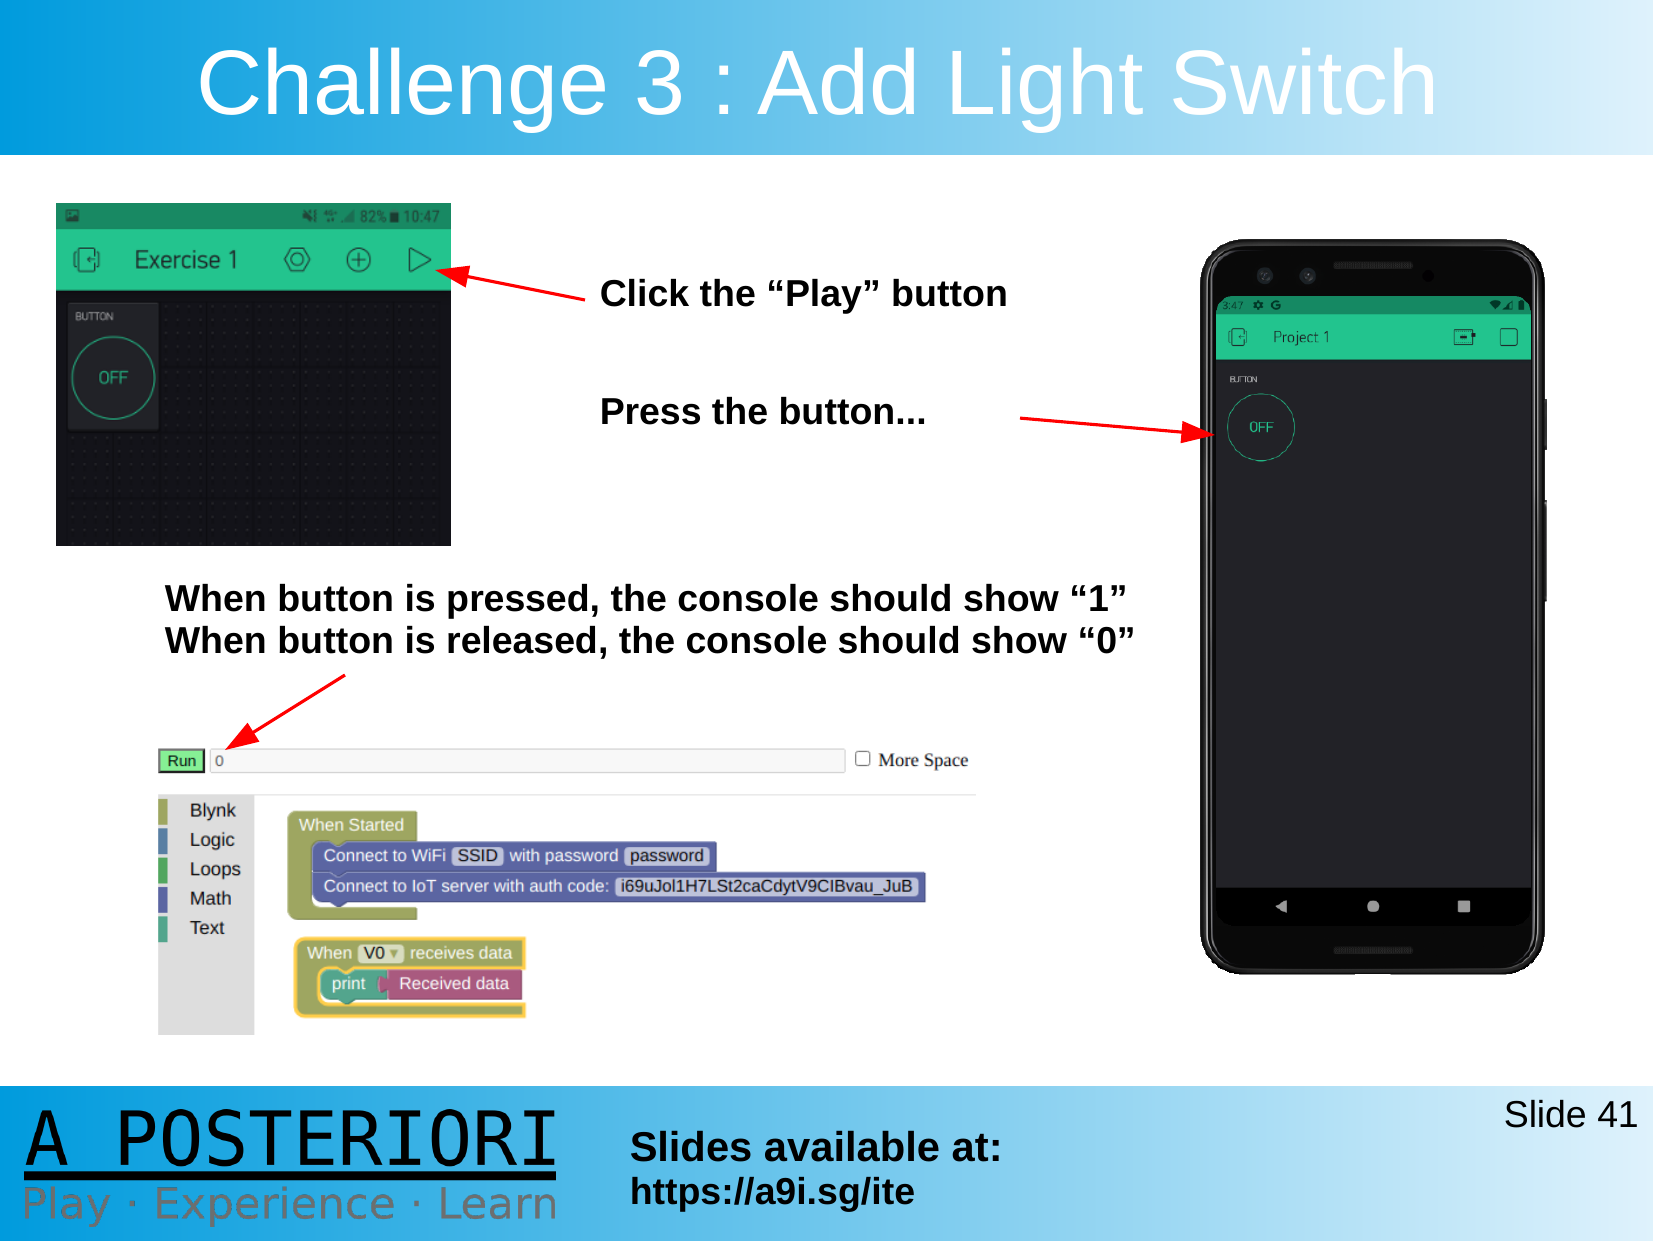

# Challenge 3 : Add Light Switch
Click the “Play” button
Press the button...
When button is pressed, the console should show “1”
When button is released, the console should show “0”